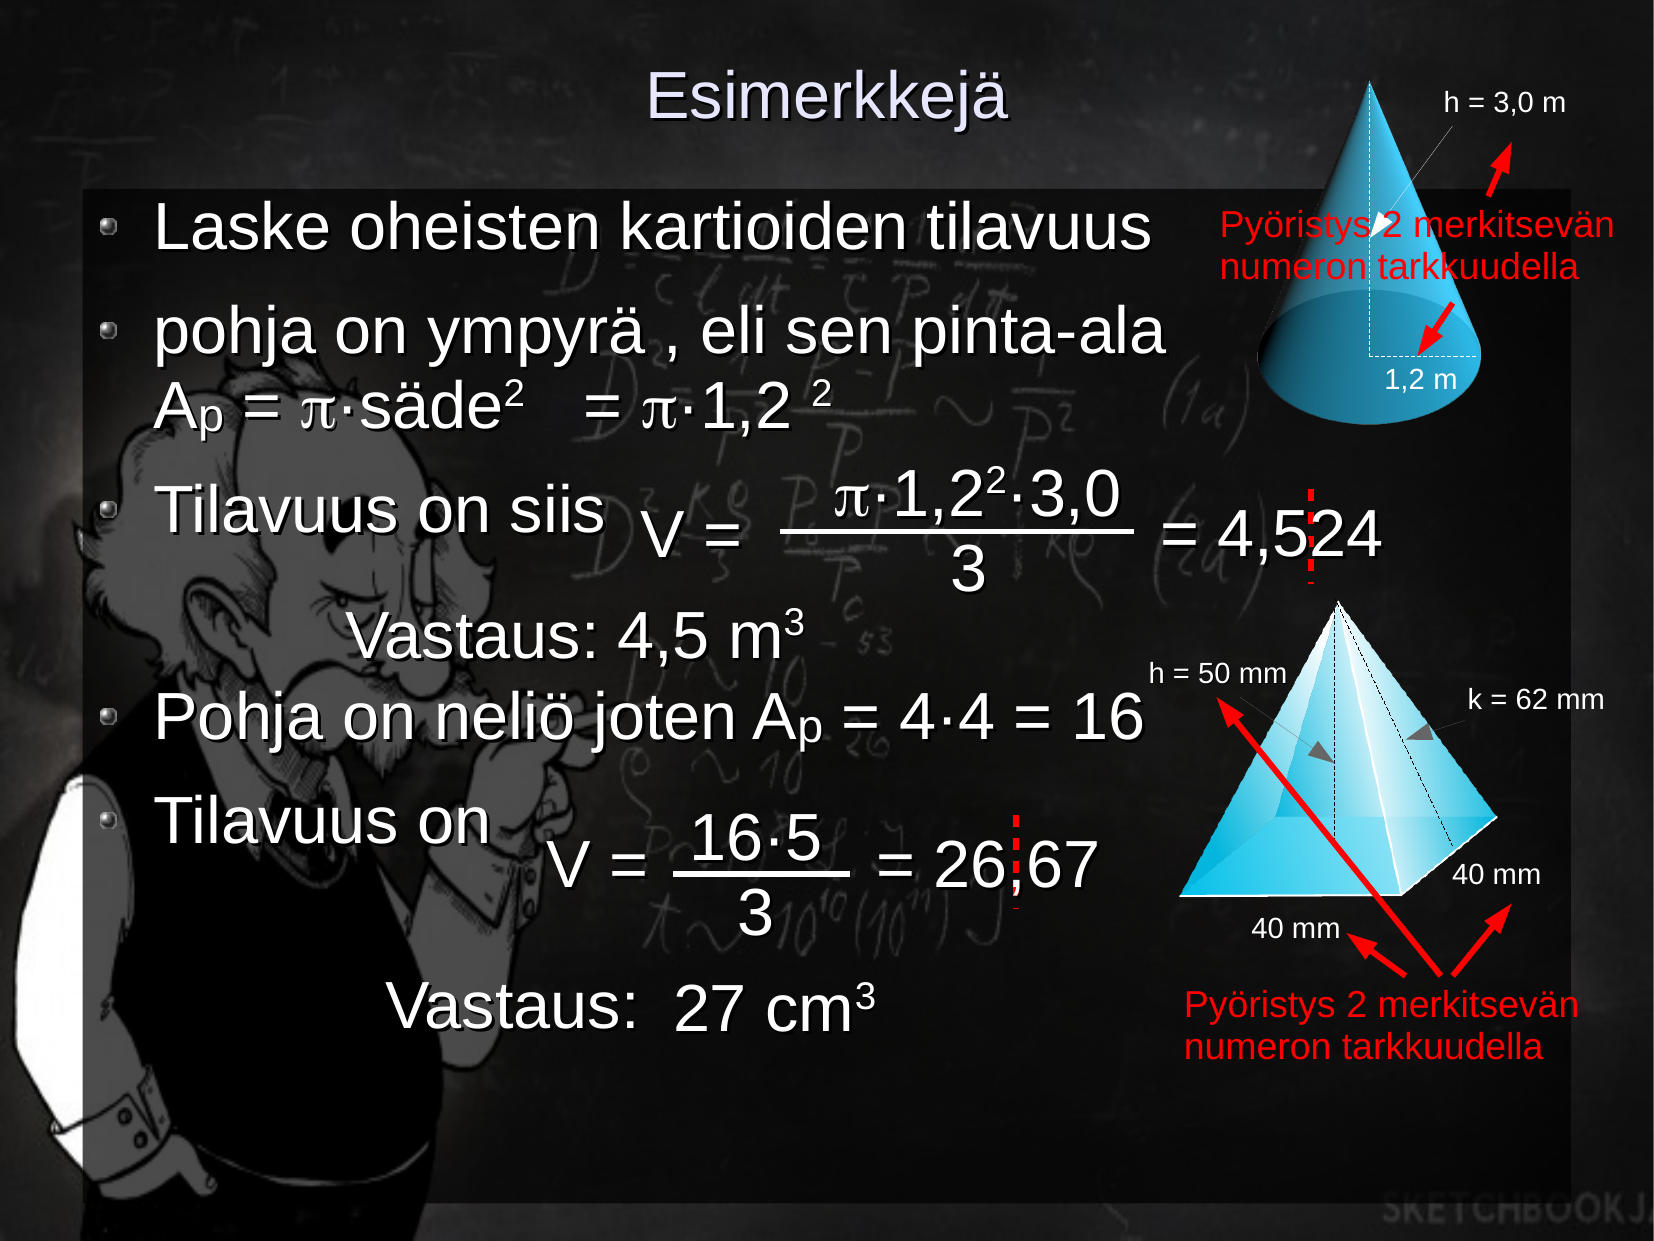

# Esimerkkejä
h = 3,0 m
Laske oheisten kartioiden tilavuus
pohja on ympyrä , eli sen pinta-ala
Ap = p·säde2 = p·1,2 2
Tilavuus on siis
Pohja on neliö joten Ap = 4·4 = 16
Tilavuus on
Pyöristys 2 merkitsevän numeron tarkkuudella
1,2 m
 p·1,22·3,0
3
= 4,524
V =
Vastaus:
4,5 m3
h = 50 mm
k = 62 mm
16·5
3
= 26,67
V =
 40 mm
 40 mm
Vastaus:
27 cm3
Pyöristys 2 merkitsevän numeron tarkkuudella